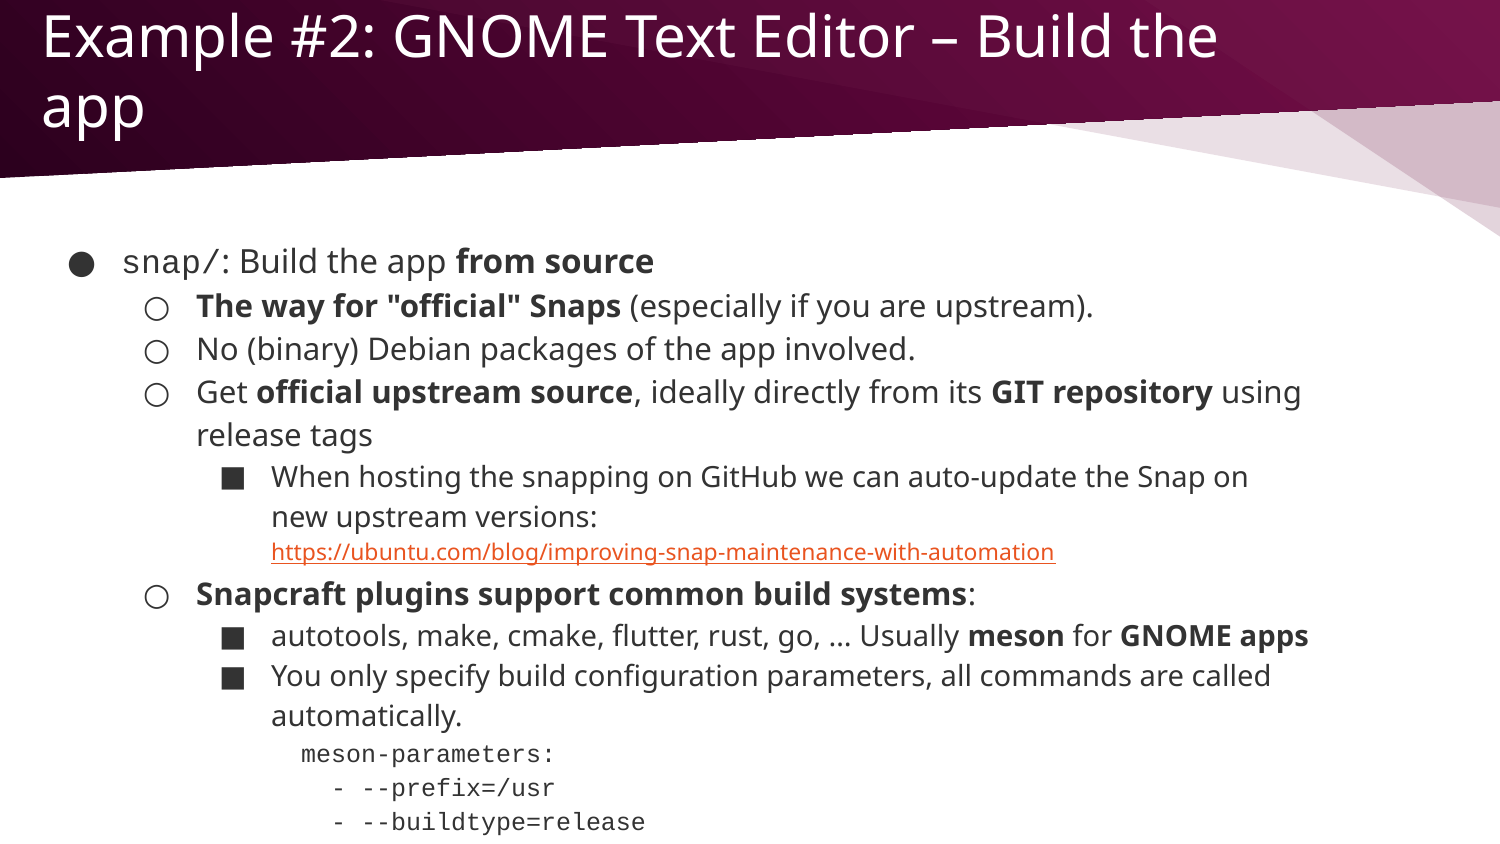

Example #2: GNOME Text Editor – Build the app
# snap/: Build the app from source
The way for "official" Snaps (especially if you are upstream).
No (binary) Debian packages of the app involved.
Get official upstream source, ideally directly from its GIT repository using release tags
When hosting the snapping on GitHub we can auto-update the Snap on new upstream versions: https://ubuntu.com/blog/improving-snap-maintenance-with-automation
Snapcraft plugins support common build systems:
autotools, make, cmake, flutter, rust, go, … Usually meson for GNOME apps
You only specify build configuration parameters, all commands are called automatically.
 meson-parameters:
 - --prefix=/usr
 - --buildtype=release